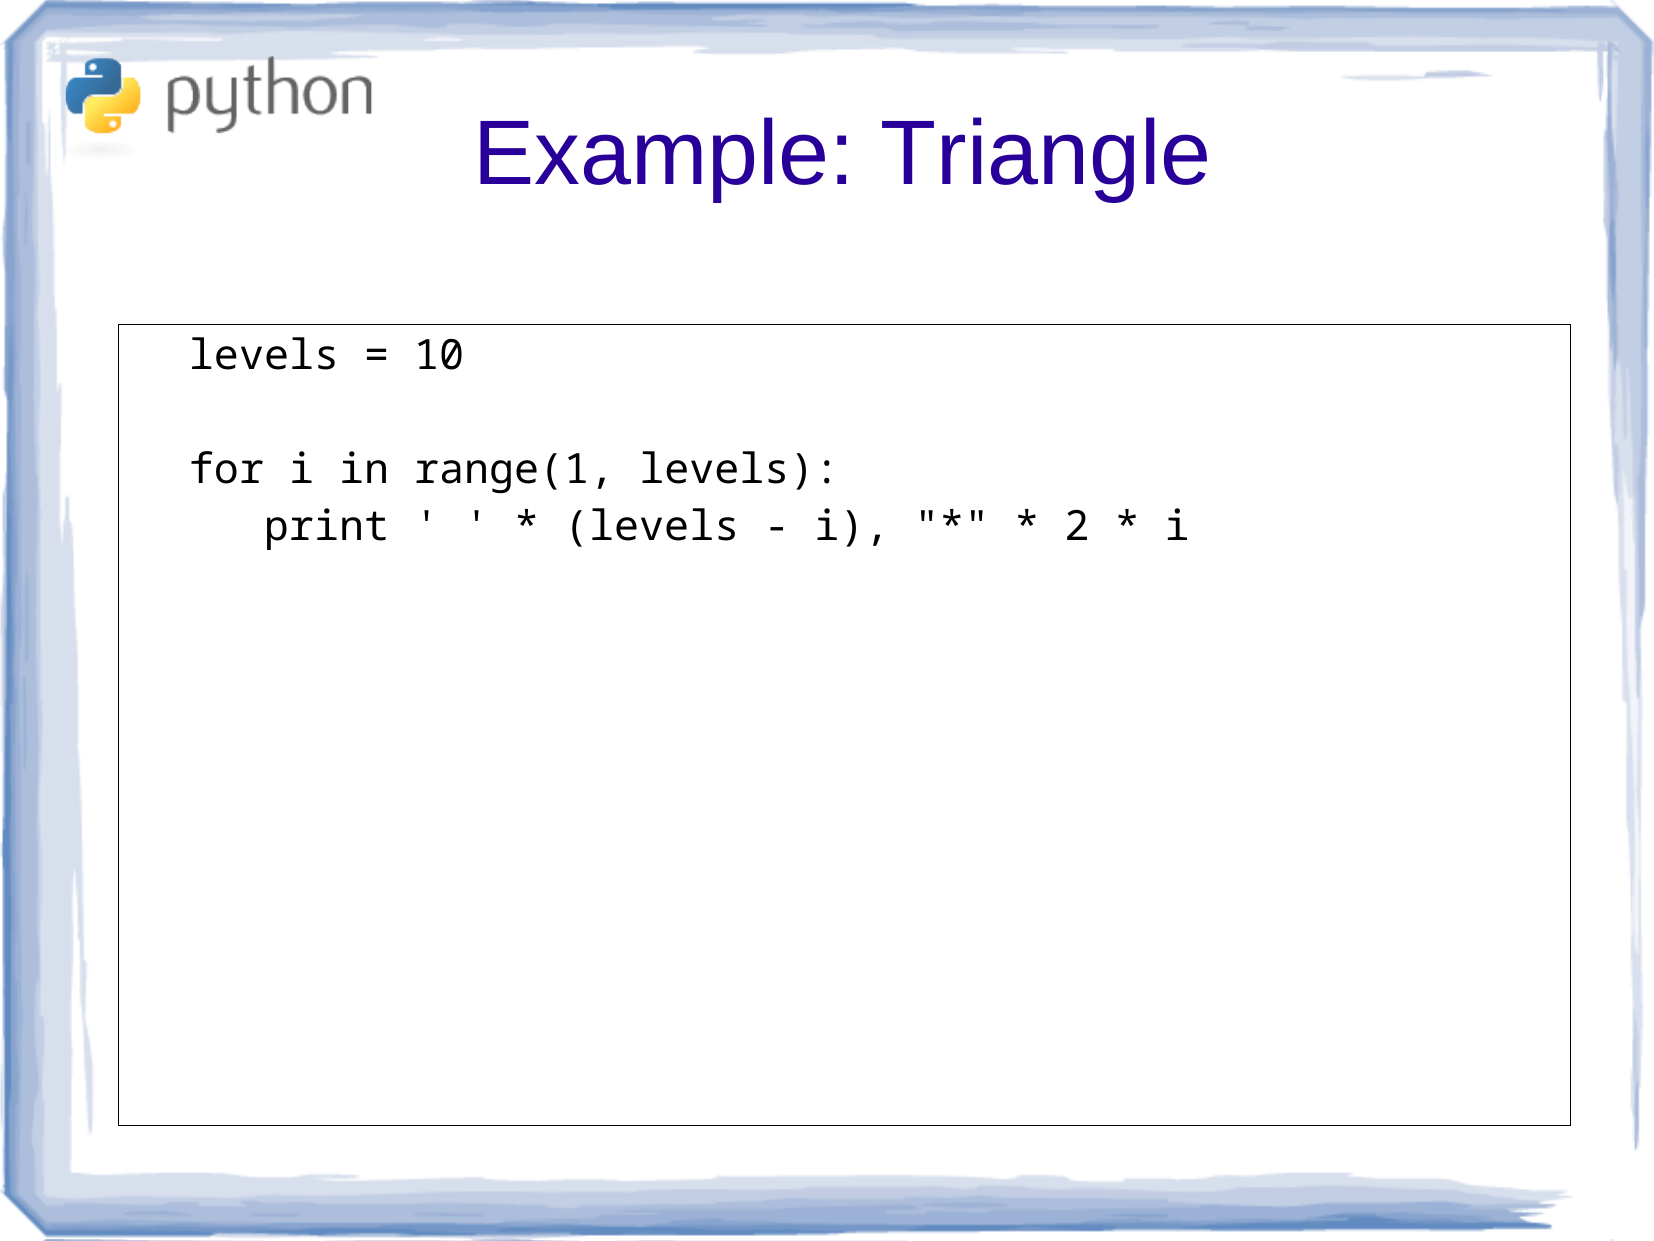

# Example: Triangle
levels = 10
for i in range(1, levels):
	print ' ' * (levels - i), "*" * 2 * i